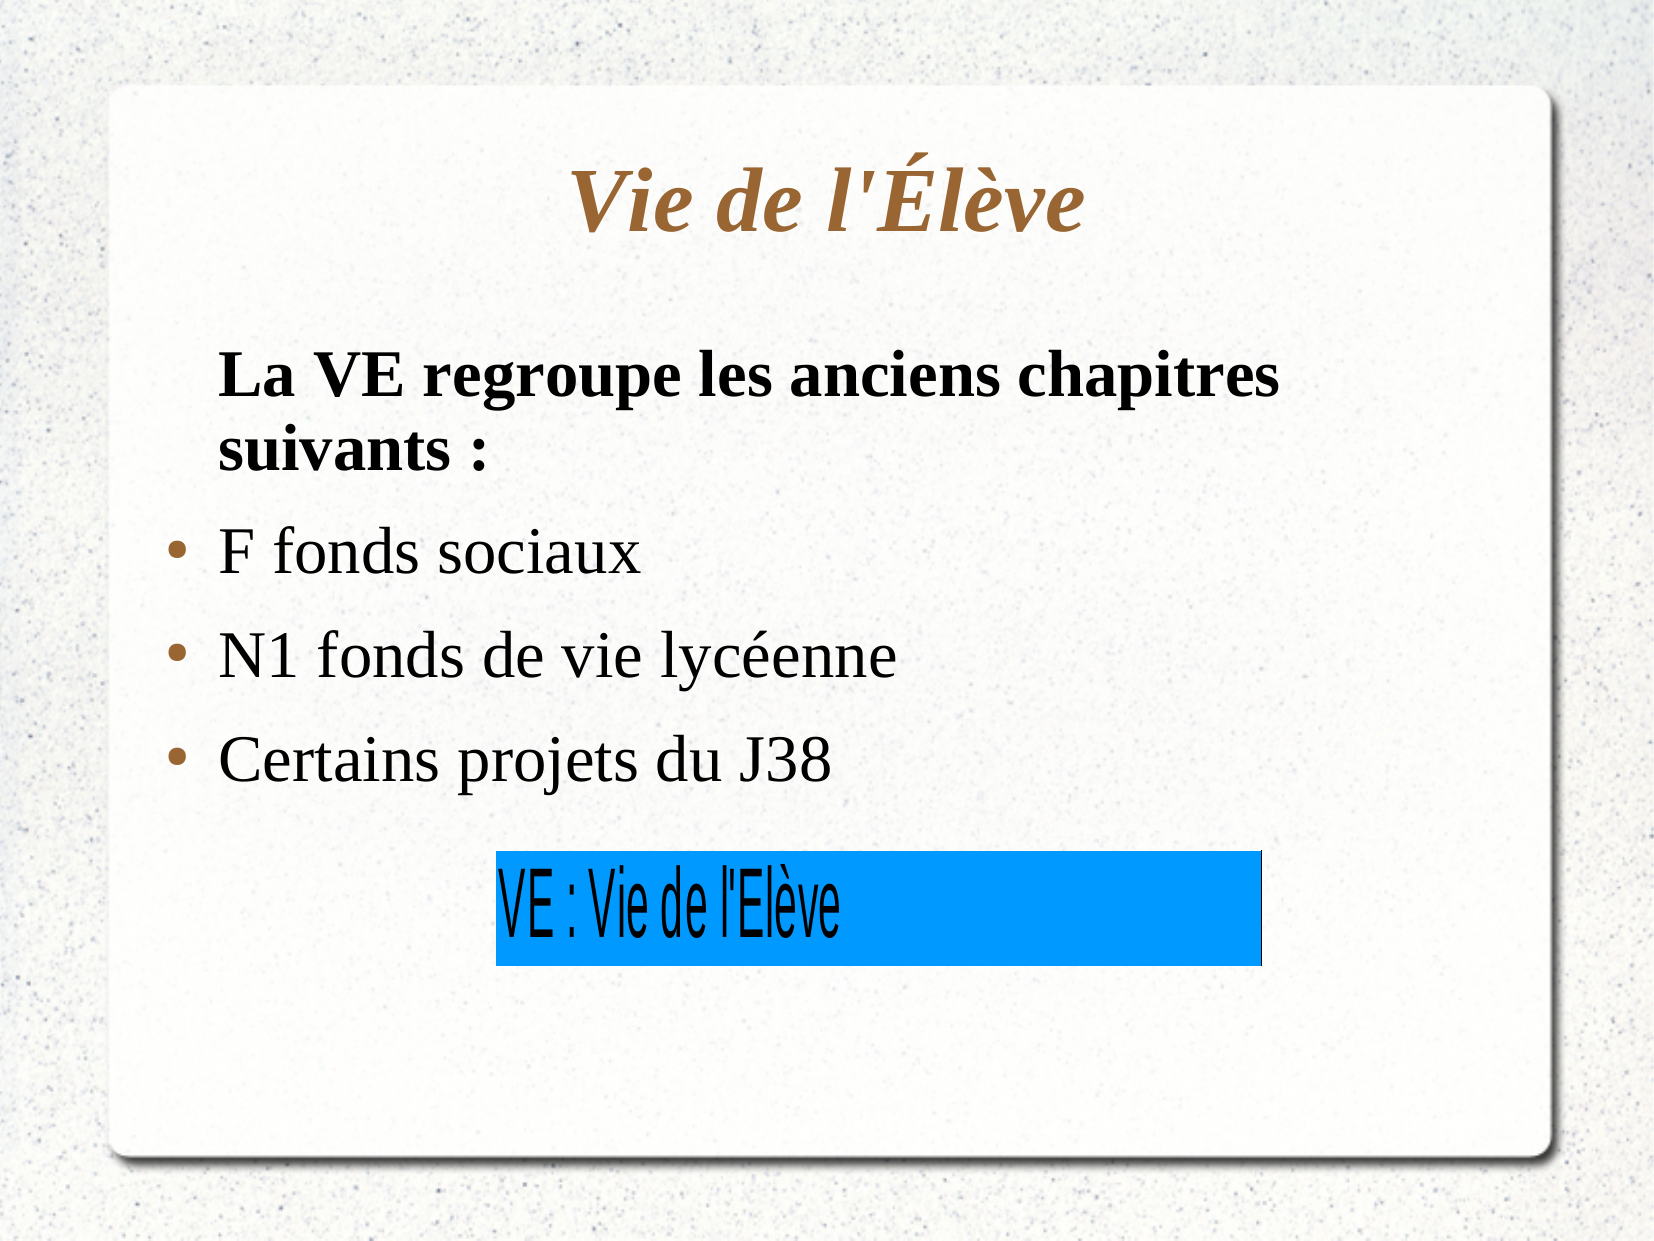

# Vie de l'Élève
La VE regroupe les anciens chapitres suivants :
F fonds sociaux
N1 fonds de vie lycéenne
Certains projets du J38